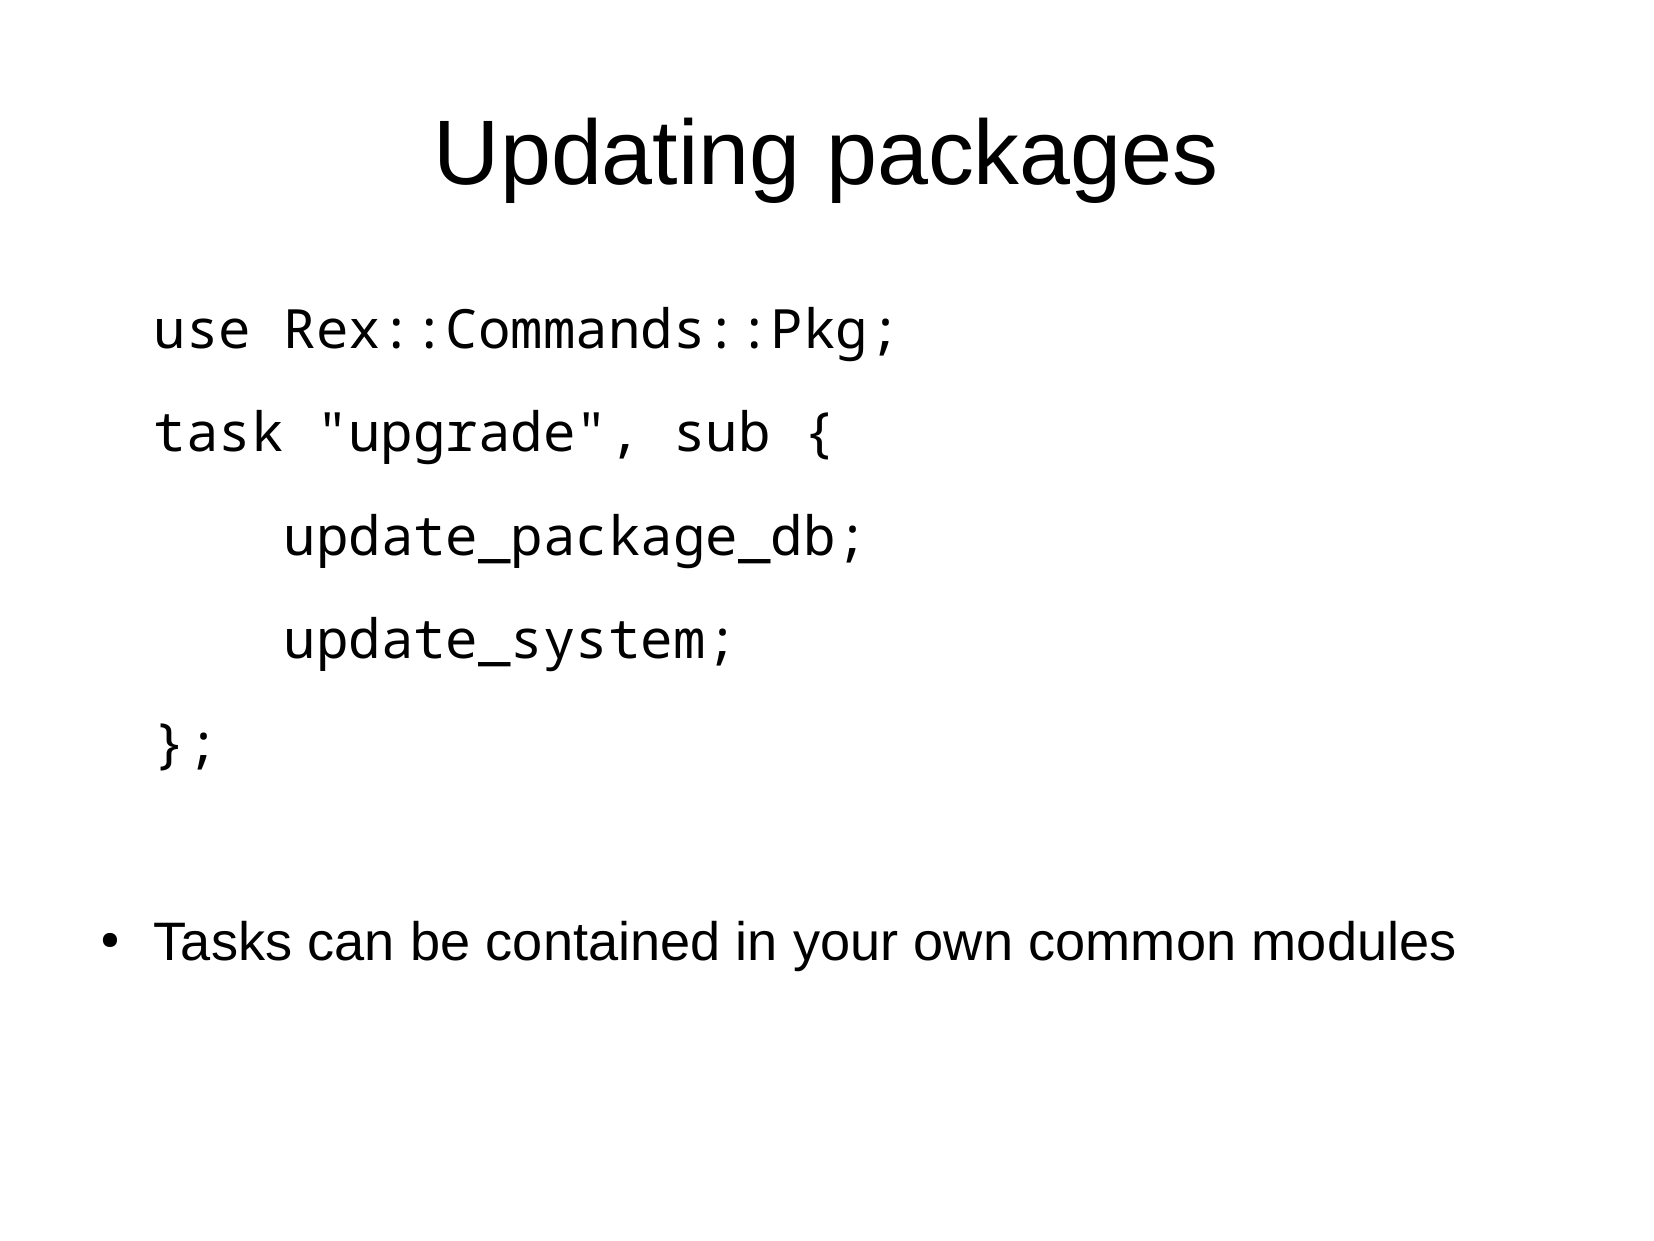

# Updating packages
use Rex::Commands::Pkg;
task "upgrade", sub {
 update_package_db;
 update_system;
};
Tasks can be contained in your own common modules